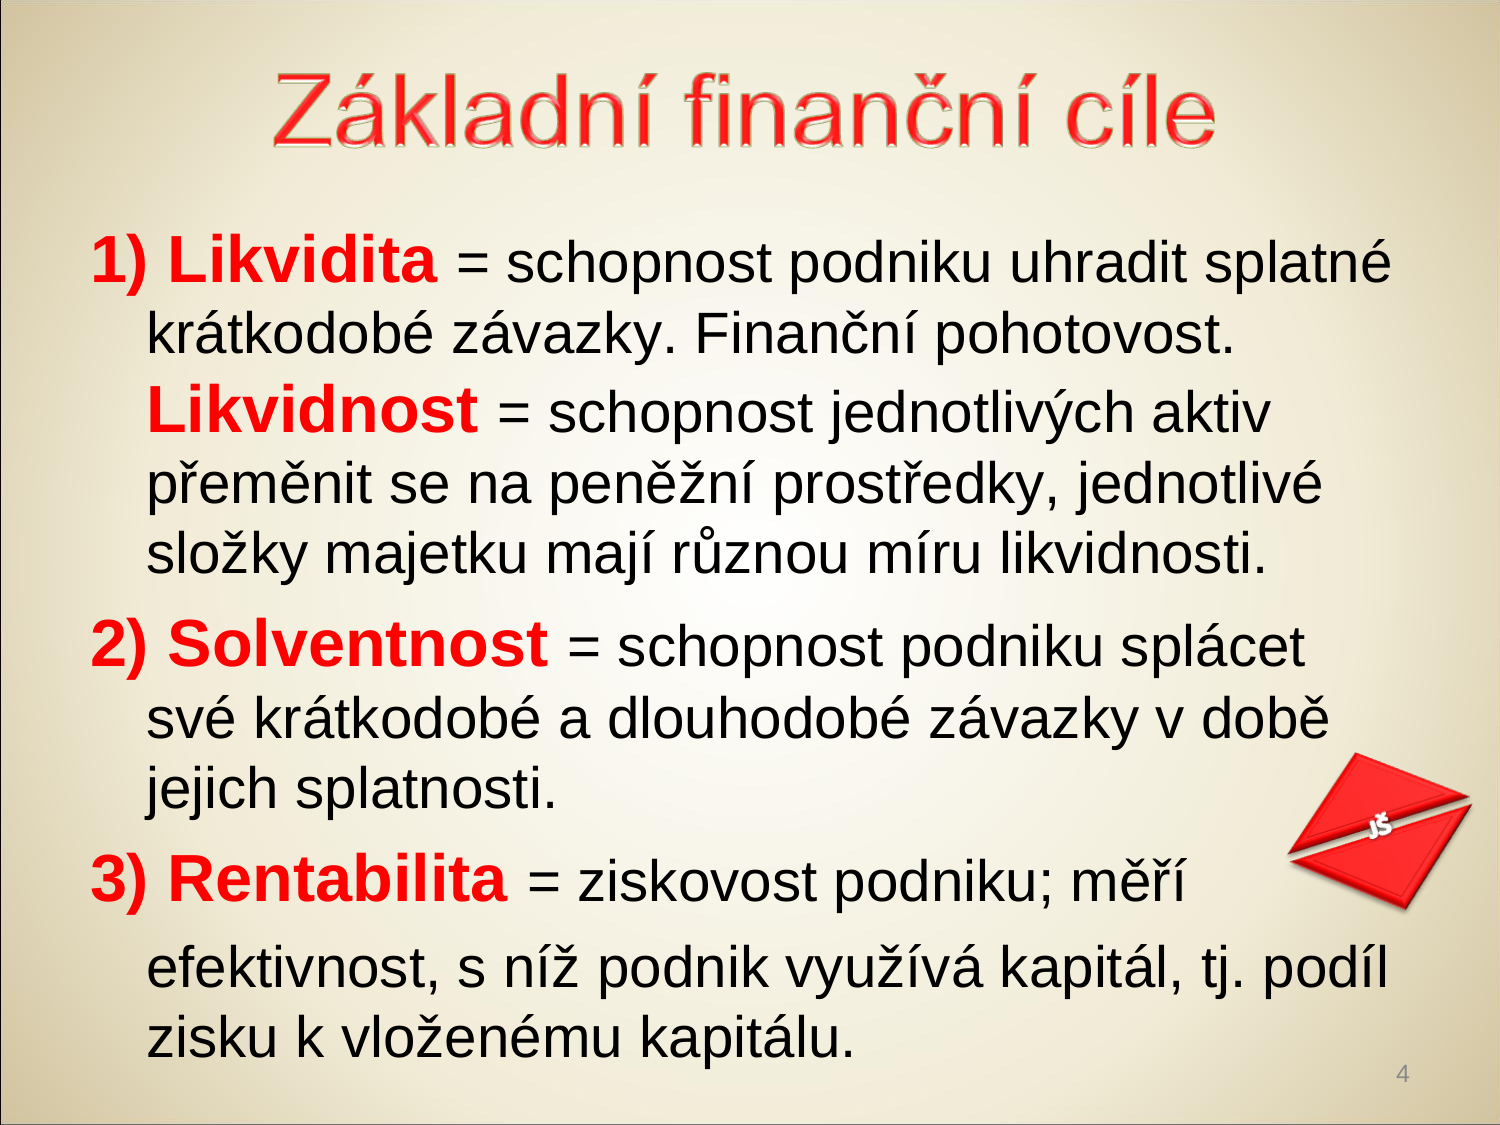

# 1) Likvidita = schopnost podniku uhradit splatné krátkodobé závazky. Finanční pohotovost. Likvidnost = schopnost jednotlivých aktiv přeměnit se na peněžní prostředky, jednotlivé složky majetku mají různou míru likvidnosti.
2) Solventnost = schopnost podniku splácet své krátkodobé a dlouhodobé závazky v době jejich splatnosti.
3) Rentabilita = ziskovost podniku; měří
	efektivnost, s níž podnik využívá kapitál, tj. podíl zisku k vloženému kapitálu.